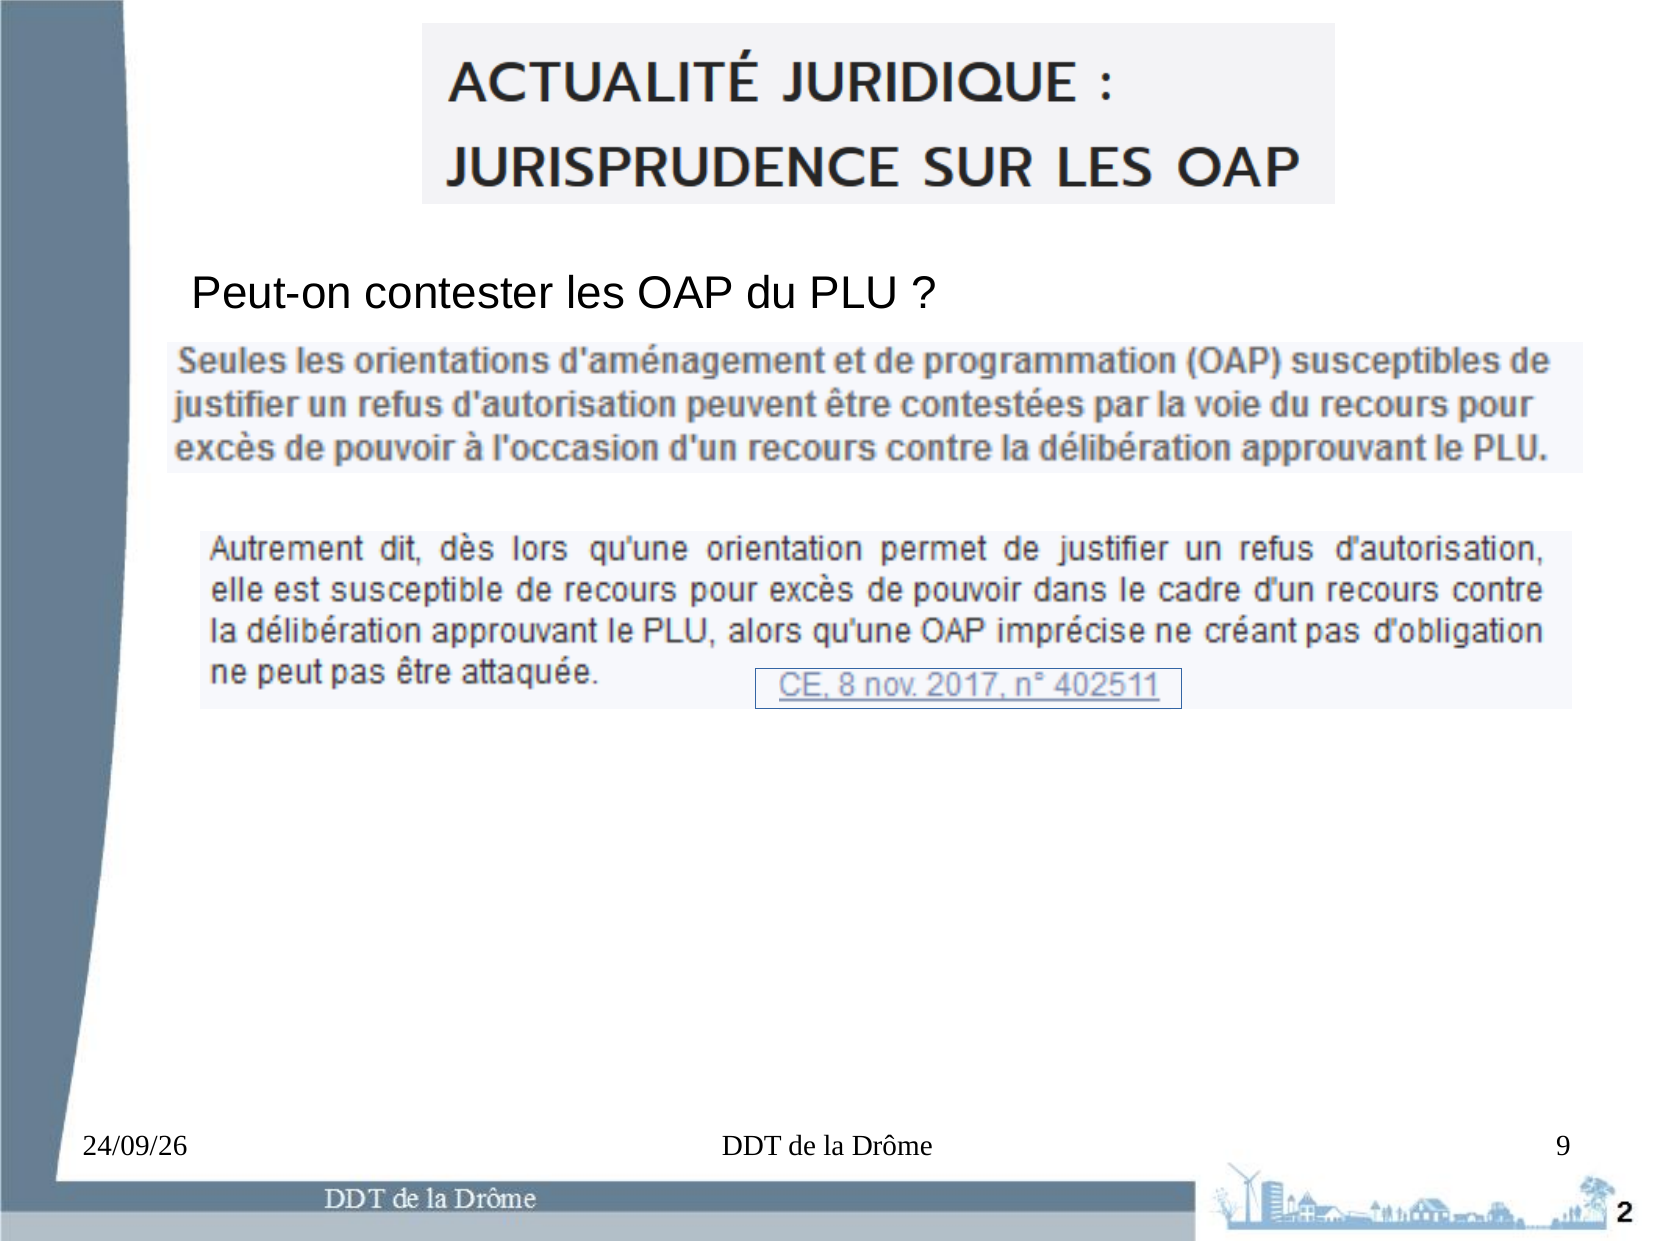

Peut-on contester les OAP du PLU ?
DDT de la Drôme
9